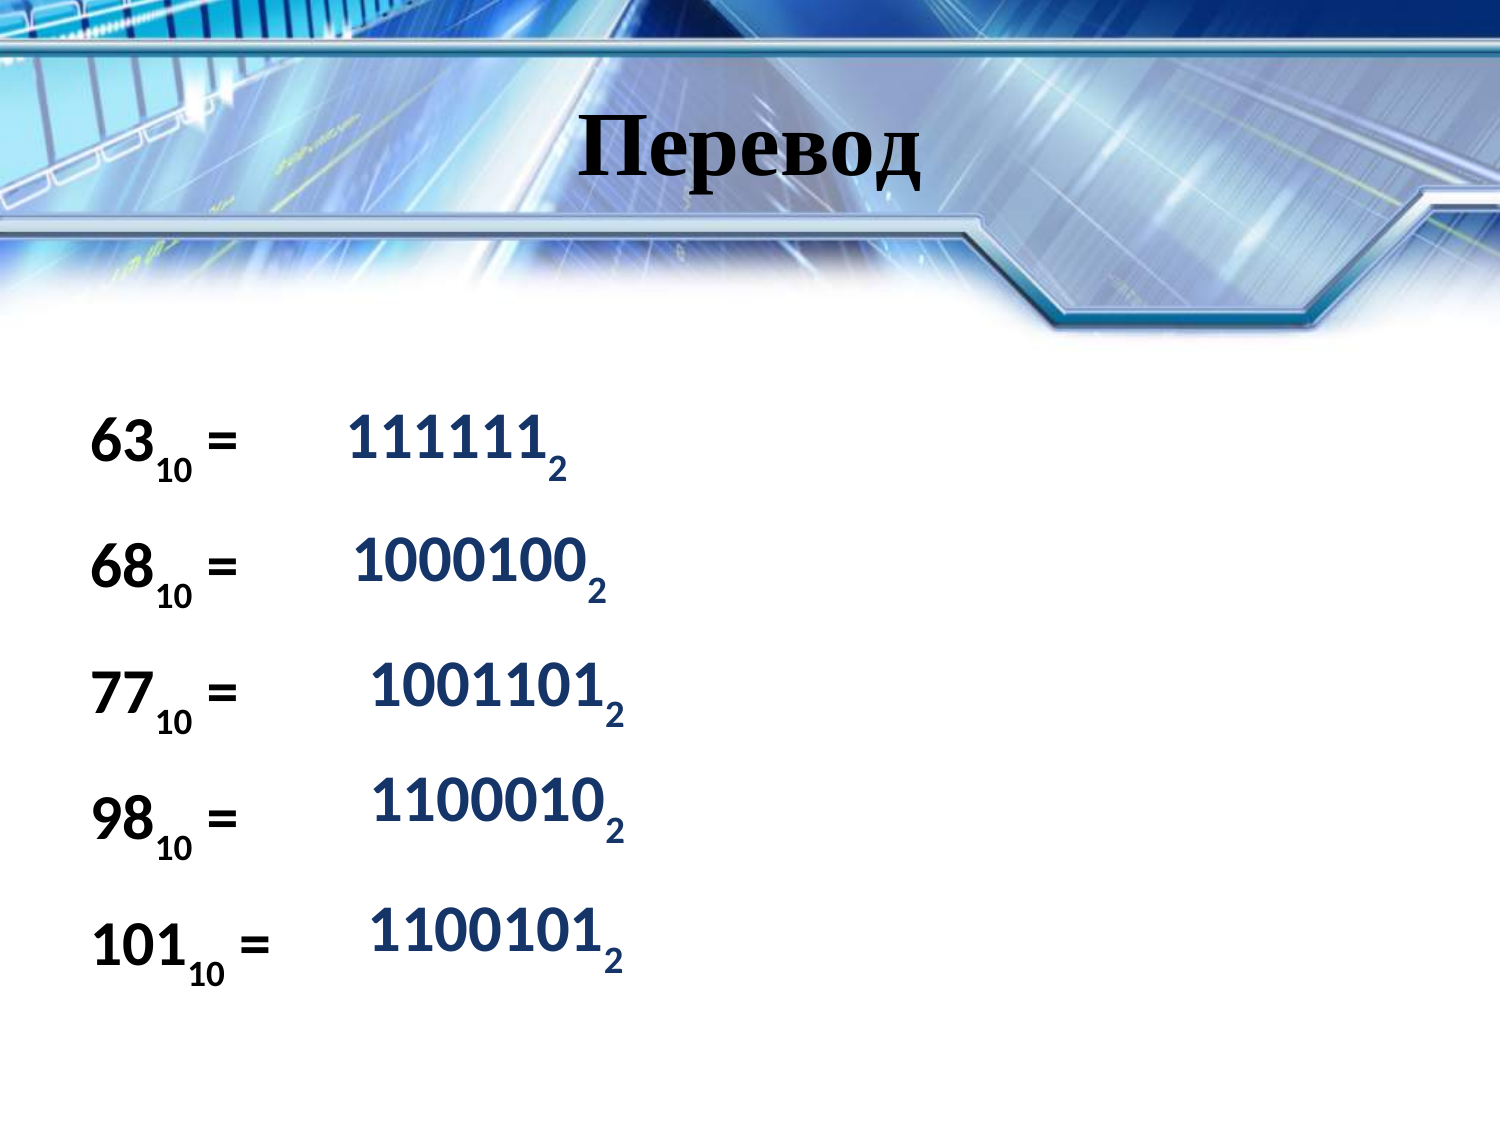

# Перевод
1111112
6310 =
6810 =
7710 =
9810 =
10110 =
10001002
10011012
11000102
11001012